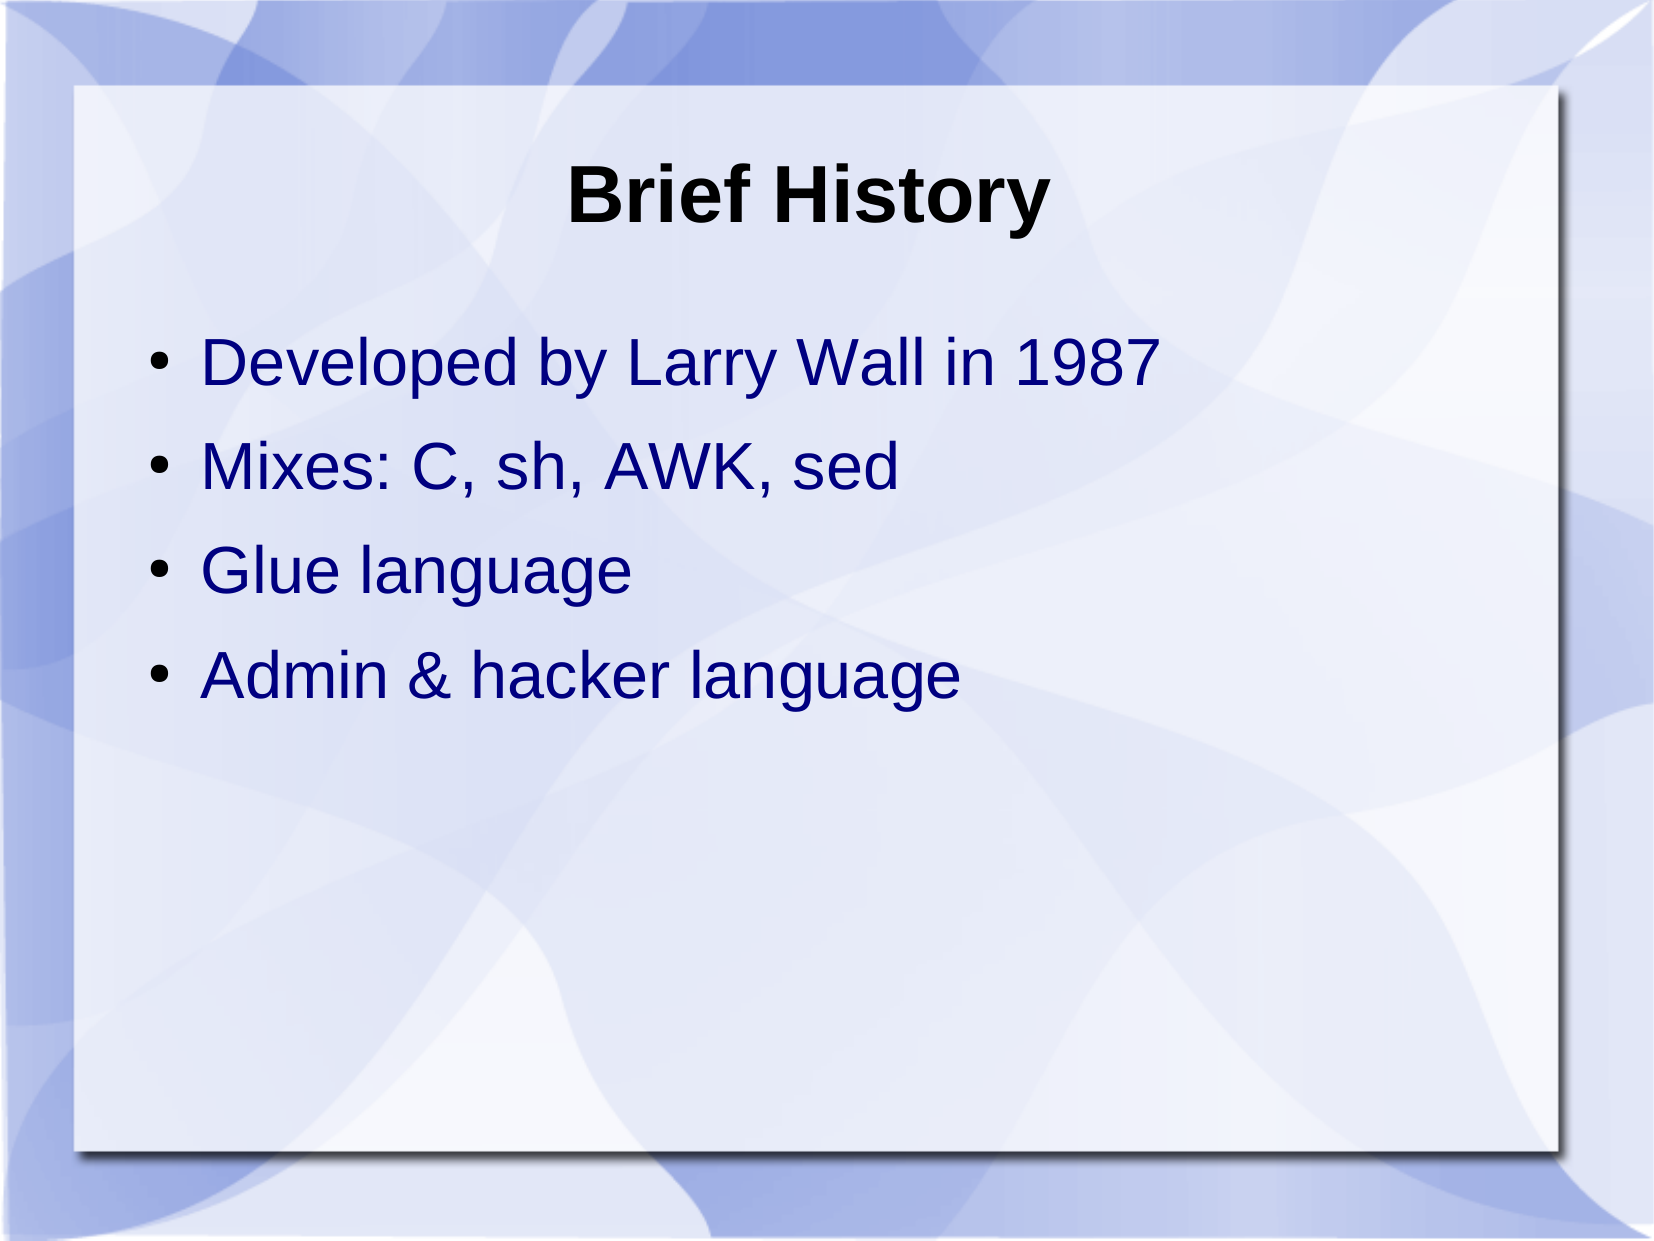

# Brief History
Developed by Larry Wall in 1987
Mixes: C, sh, AWK, sed
Glue language
Admin & hacker language